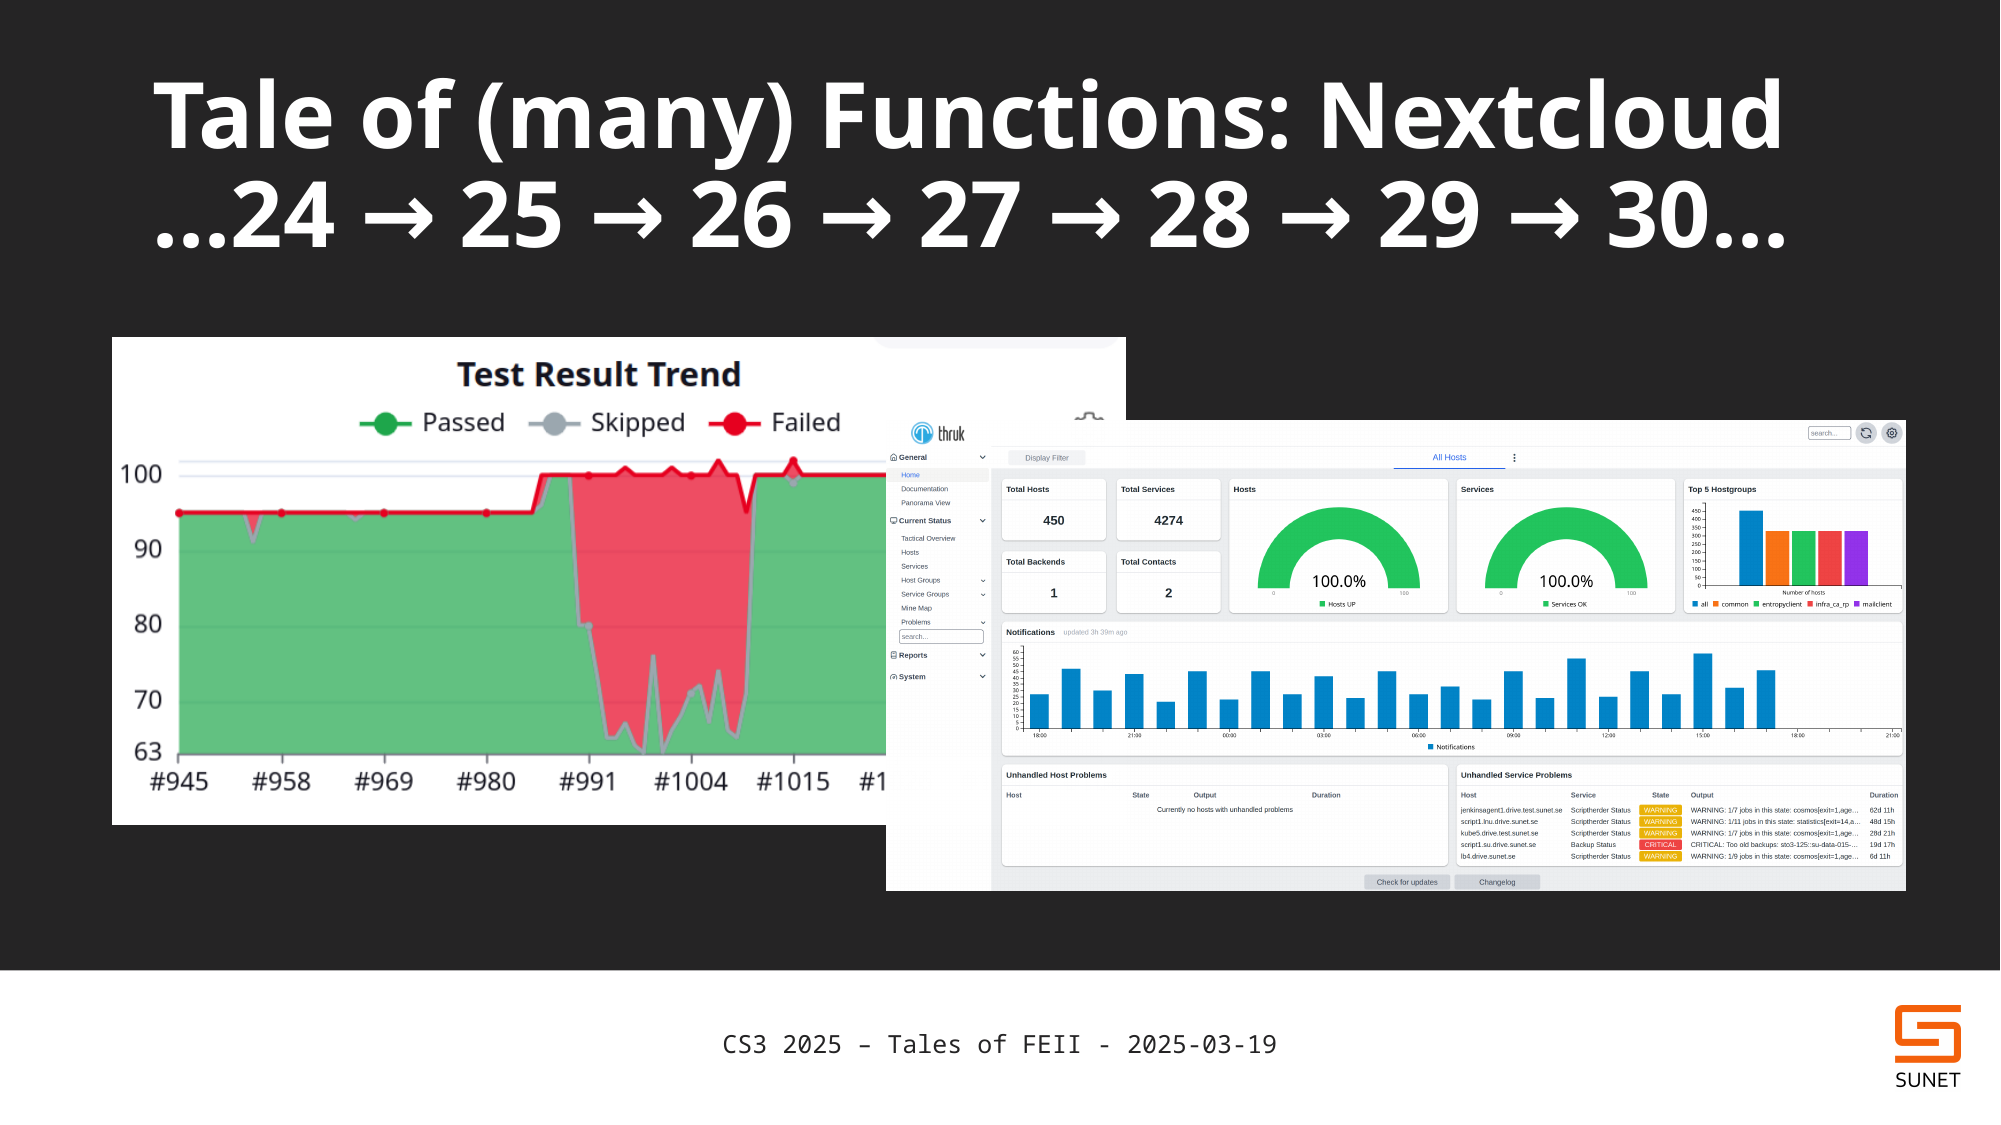

# Tale of (many) Functions: Nextcloud ...24 → 25 → 26 → 27 → 28 → 29 → 30...
CS3 2025 – Tales of FEII - 2025-03-19